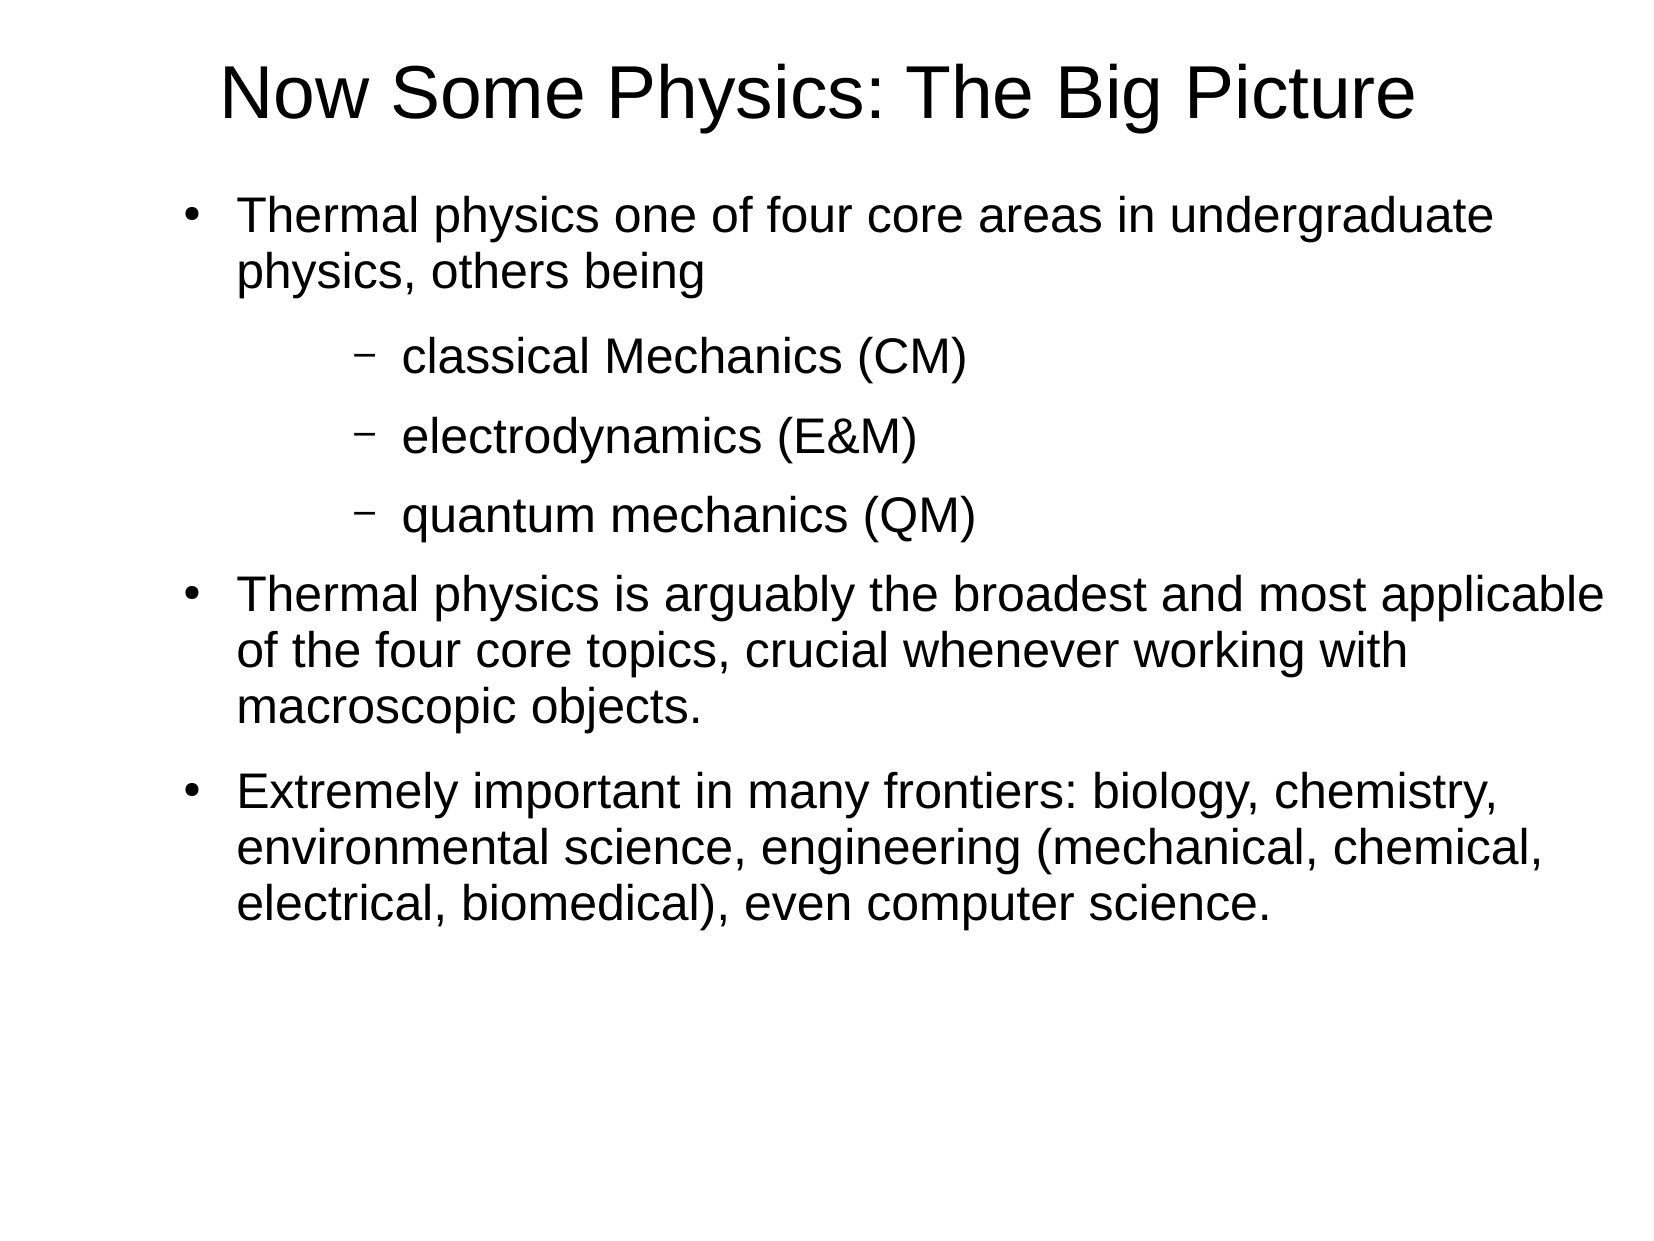

# Now Some Physics: The Big Picture
Thermal physics one of four core areas in undergraduate physics, others being
classical Mechanics (CM)
electrodynamics (E&M)
quantum mechanics (QM)
Thermal physics is arguably the broadest and most applicable of the four core topics, crucial whenever working with macroscopic objects.
Extremely important in many frontiers: biology, chemistry, environmental science, engineering (mechanical, chemical, electrical, biomedical), even computer science.